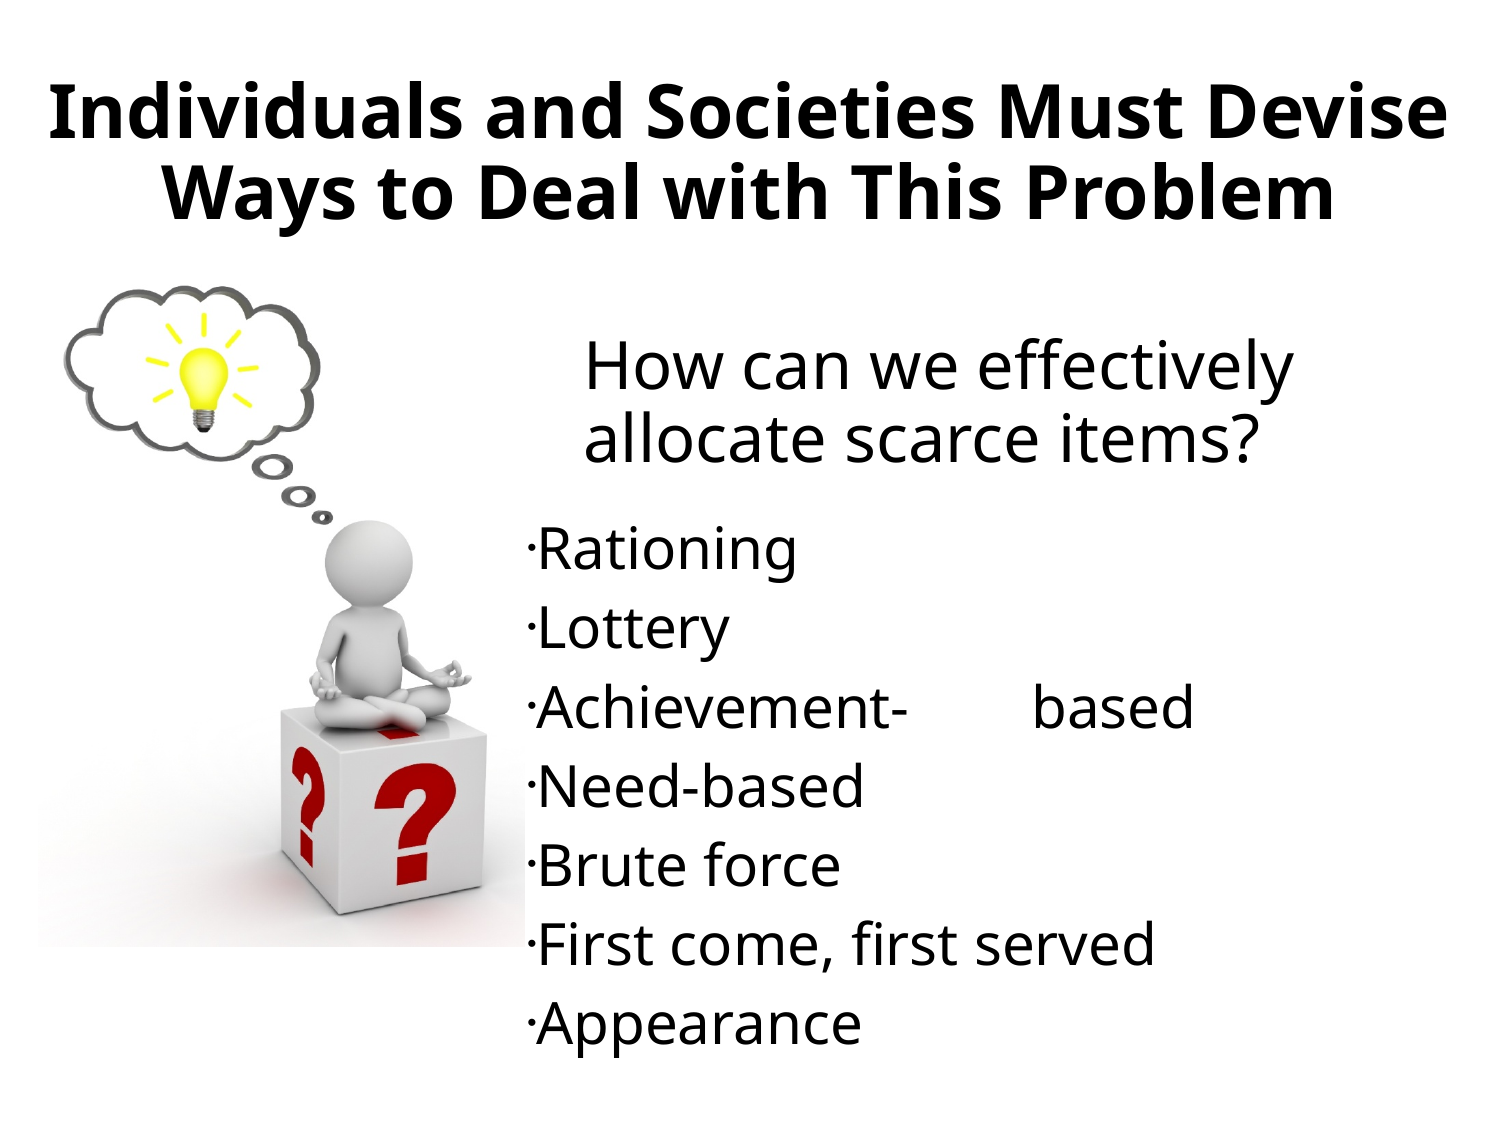

# Individuals and Societies Must Devise Ways to Deal with This Problem
How can we effectively allocate scarce items?
Rationing
Lottery
Achievement- based
Need-based
Brute force
First come, first served
Appearance